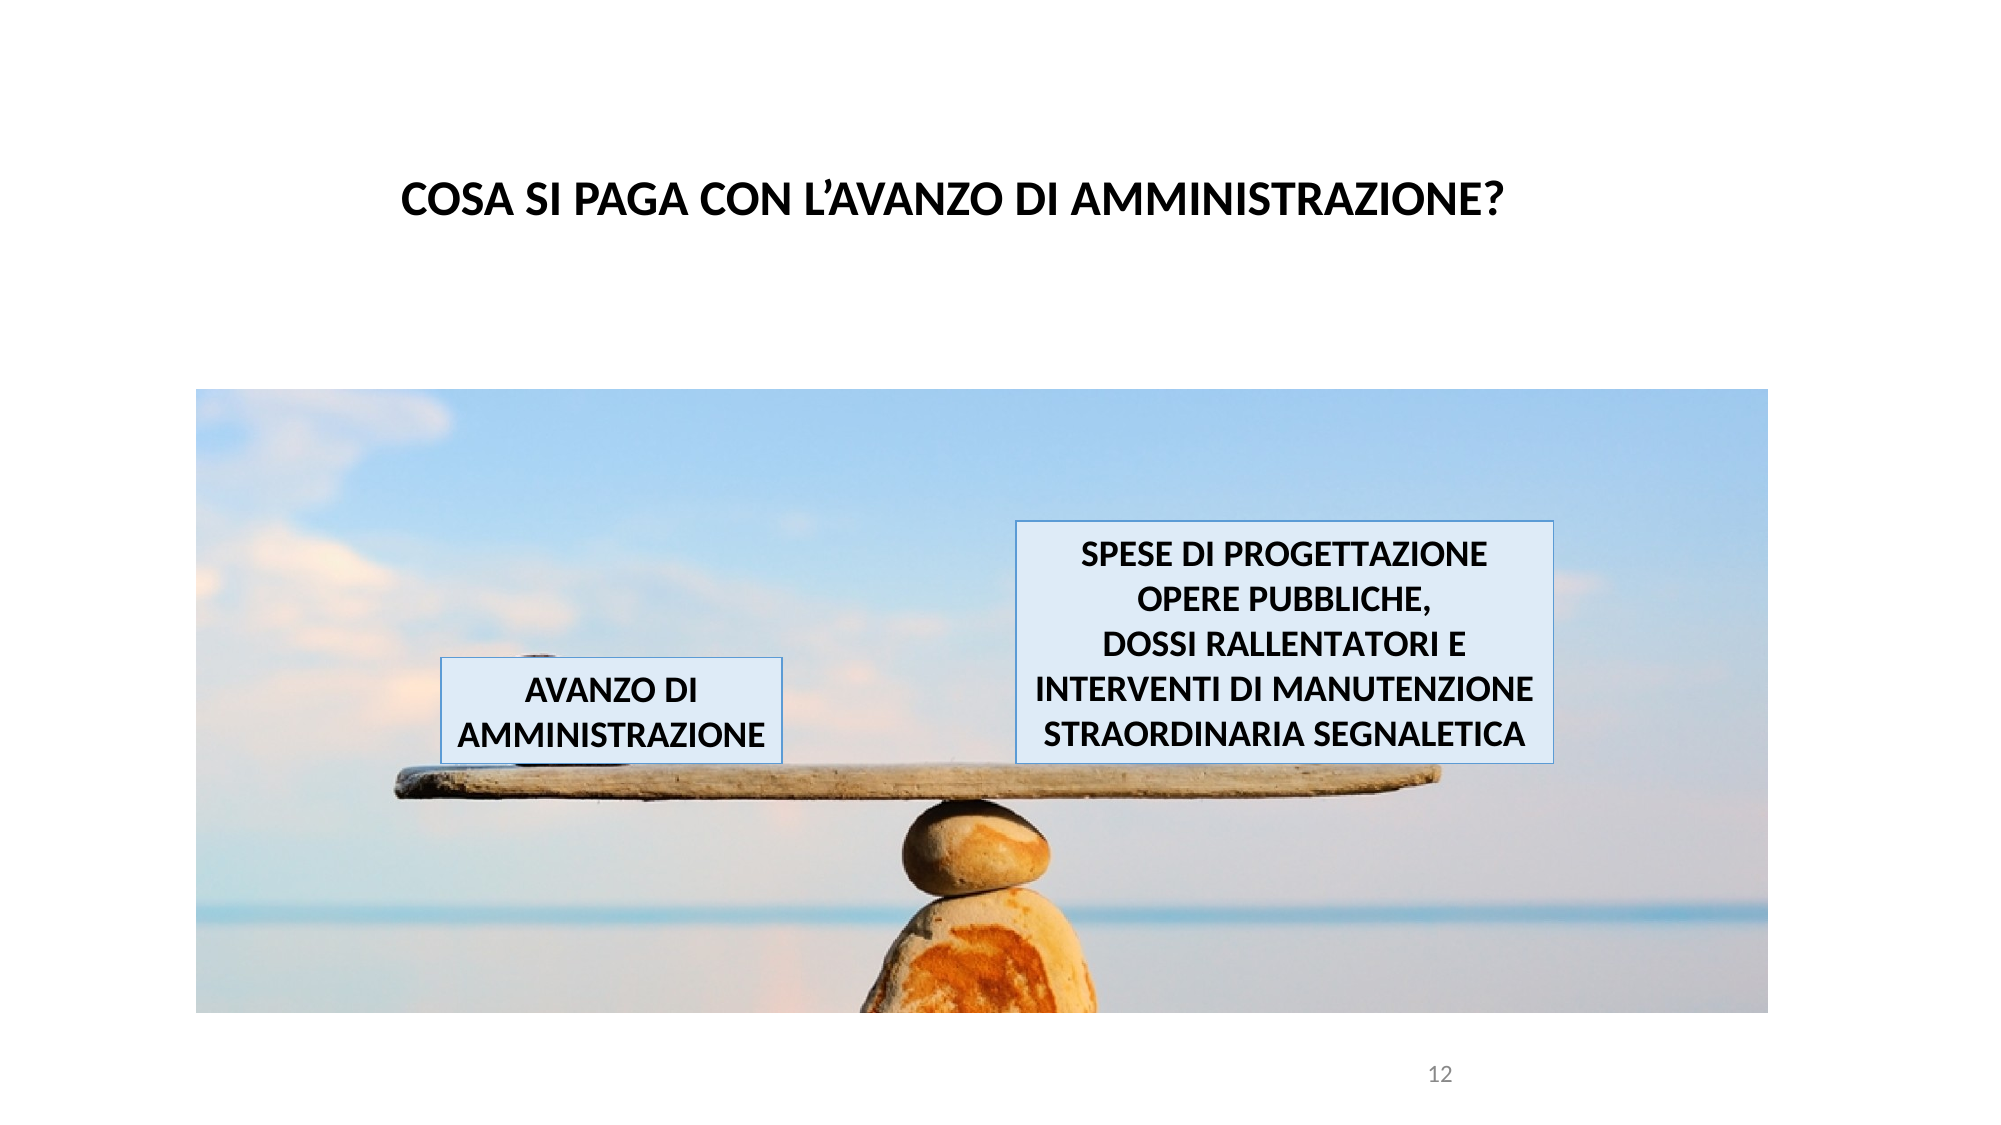

COSA SI PAGA CON L’AVANZO DI AMMINISTRAZIONE?
SPESE DI PROGETTAZIONE OPERE PUBBLICHE,
DOSSI RALLENTATORI E
INTERVENTI DI MANUTENZIONE STRAORDINARIA SEGNALETICA
AVANZO DI AMMINISTRAZIONE